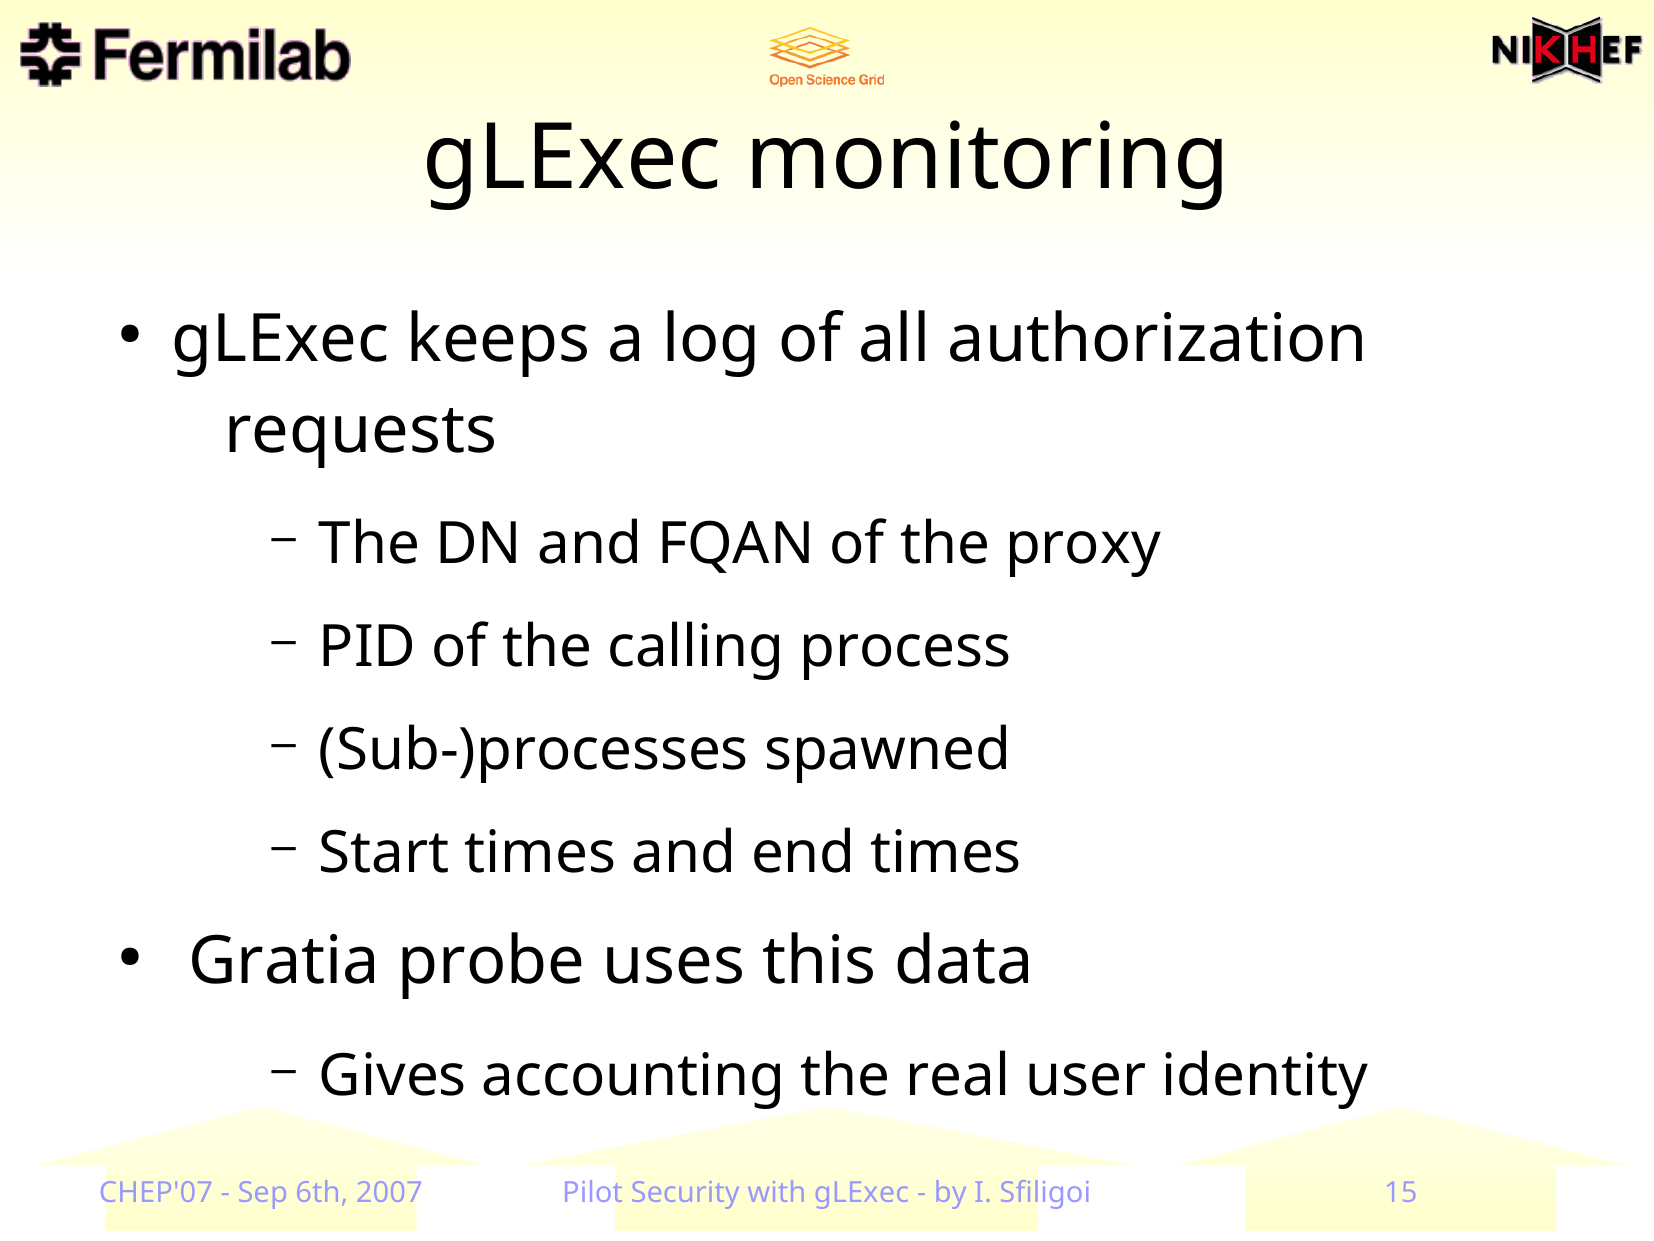

# gLExec monitoring
gLExec keeps a log of all authorization requests
The DN and FQAN of the proxy
PID of the calling process
(Sub-)processes spawned
Start times and end times
 Gratia probe uses this data
Gives accounting the real user identity
CHEP'07 - Sep 6th, 2007
Pilot Security with gLExec - by I. Sfiligoi
15